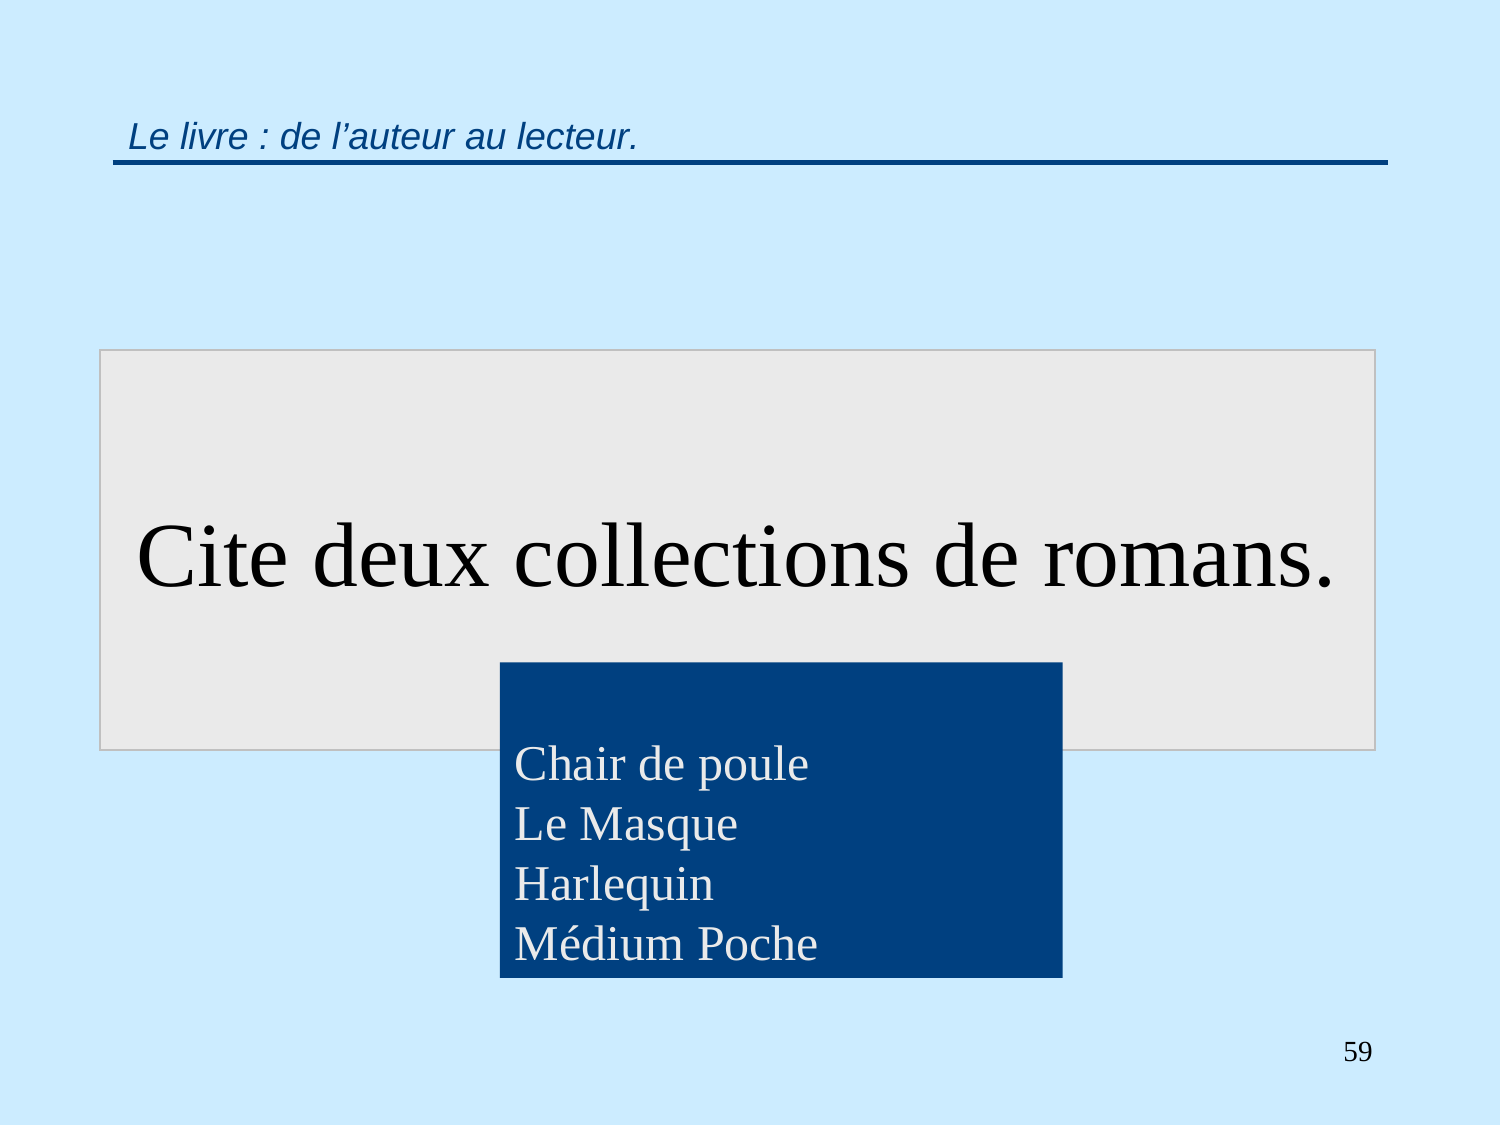

Le livre : de l’auteur au lecteur.
# Cite deux collections de romans.
Chair de poule
Le Masque
Harlequin
Médium Poche
59